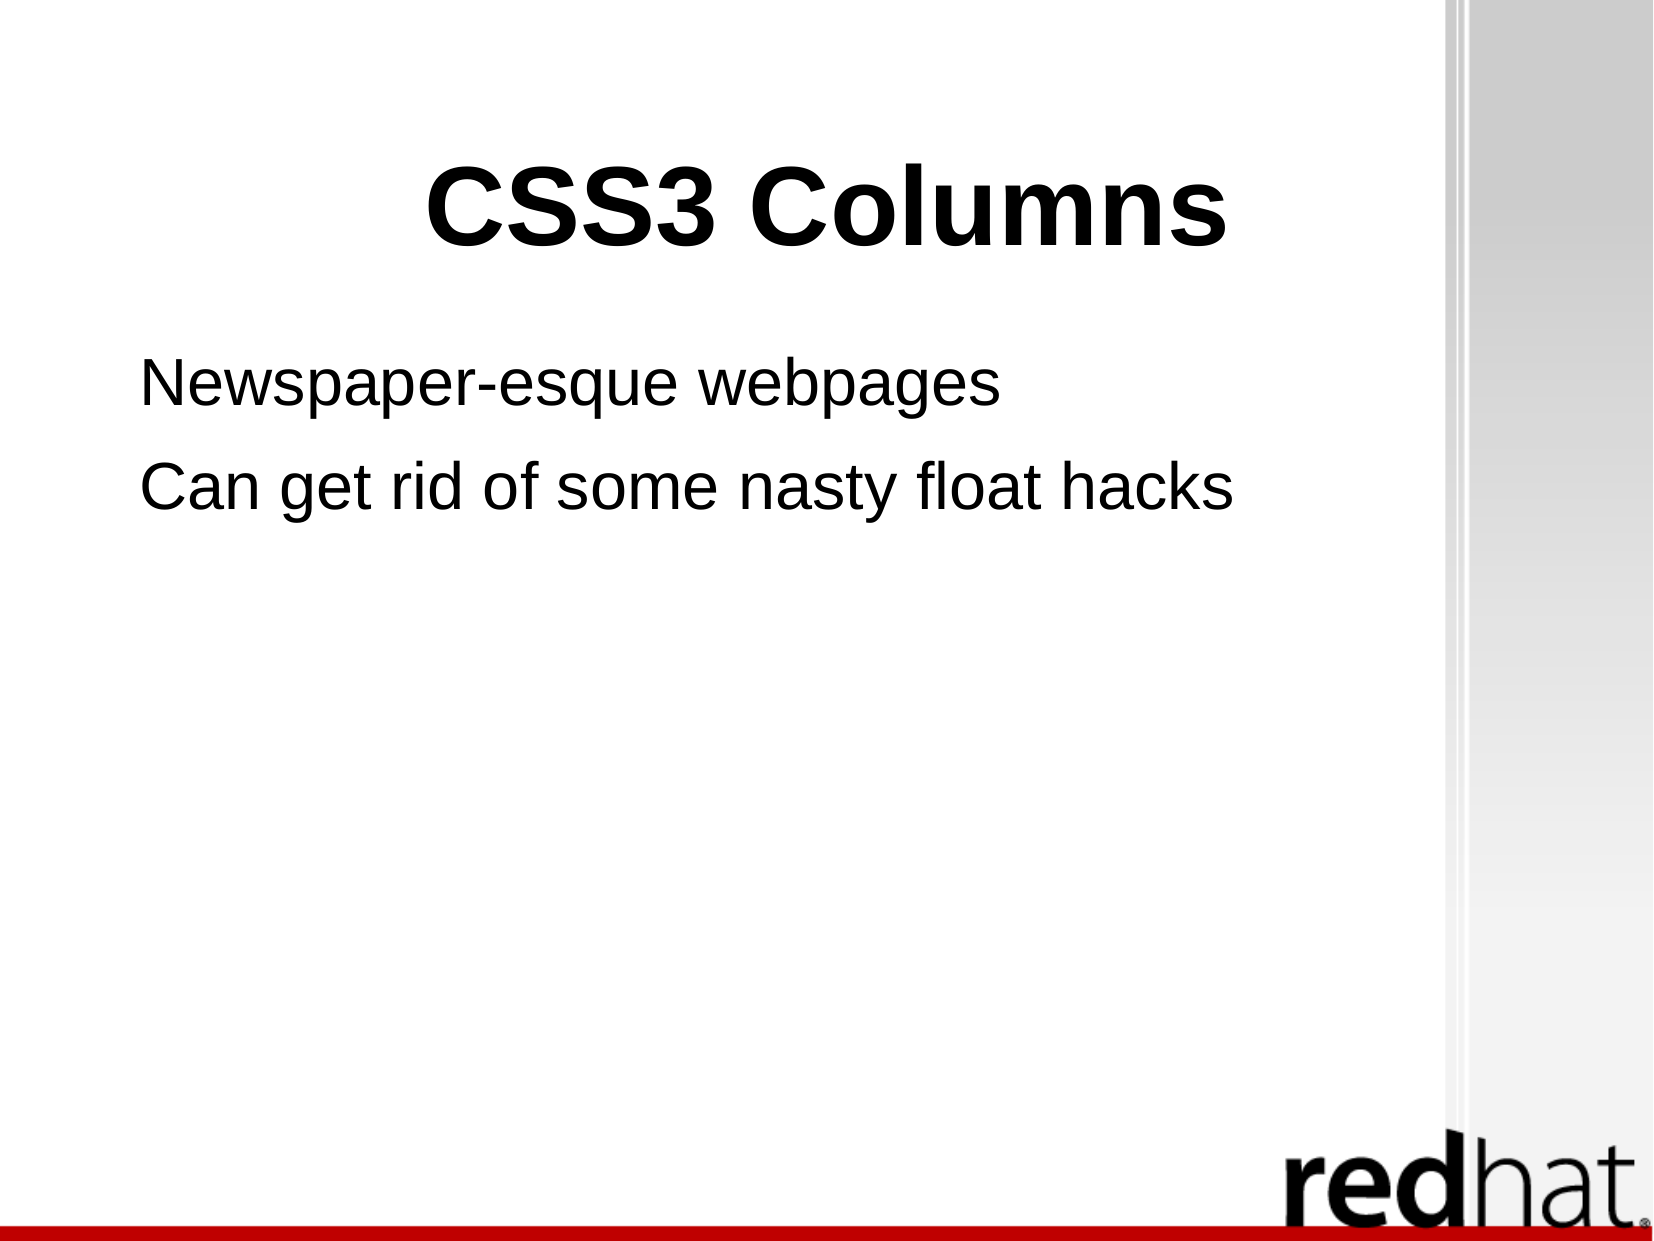

# CSS3 Columns
Newspaper-esque webpages
Can get rid of some nasty float hacks